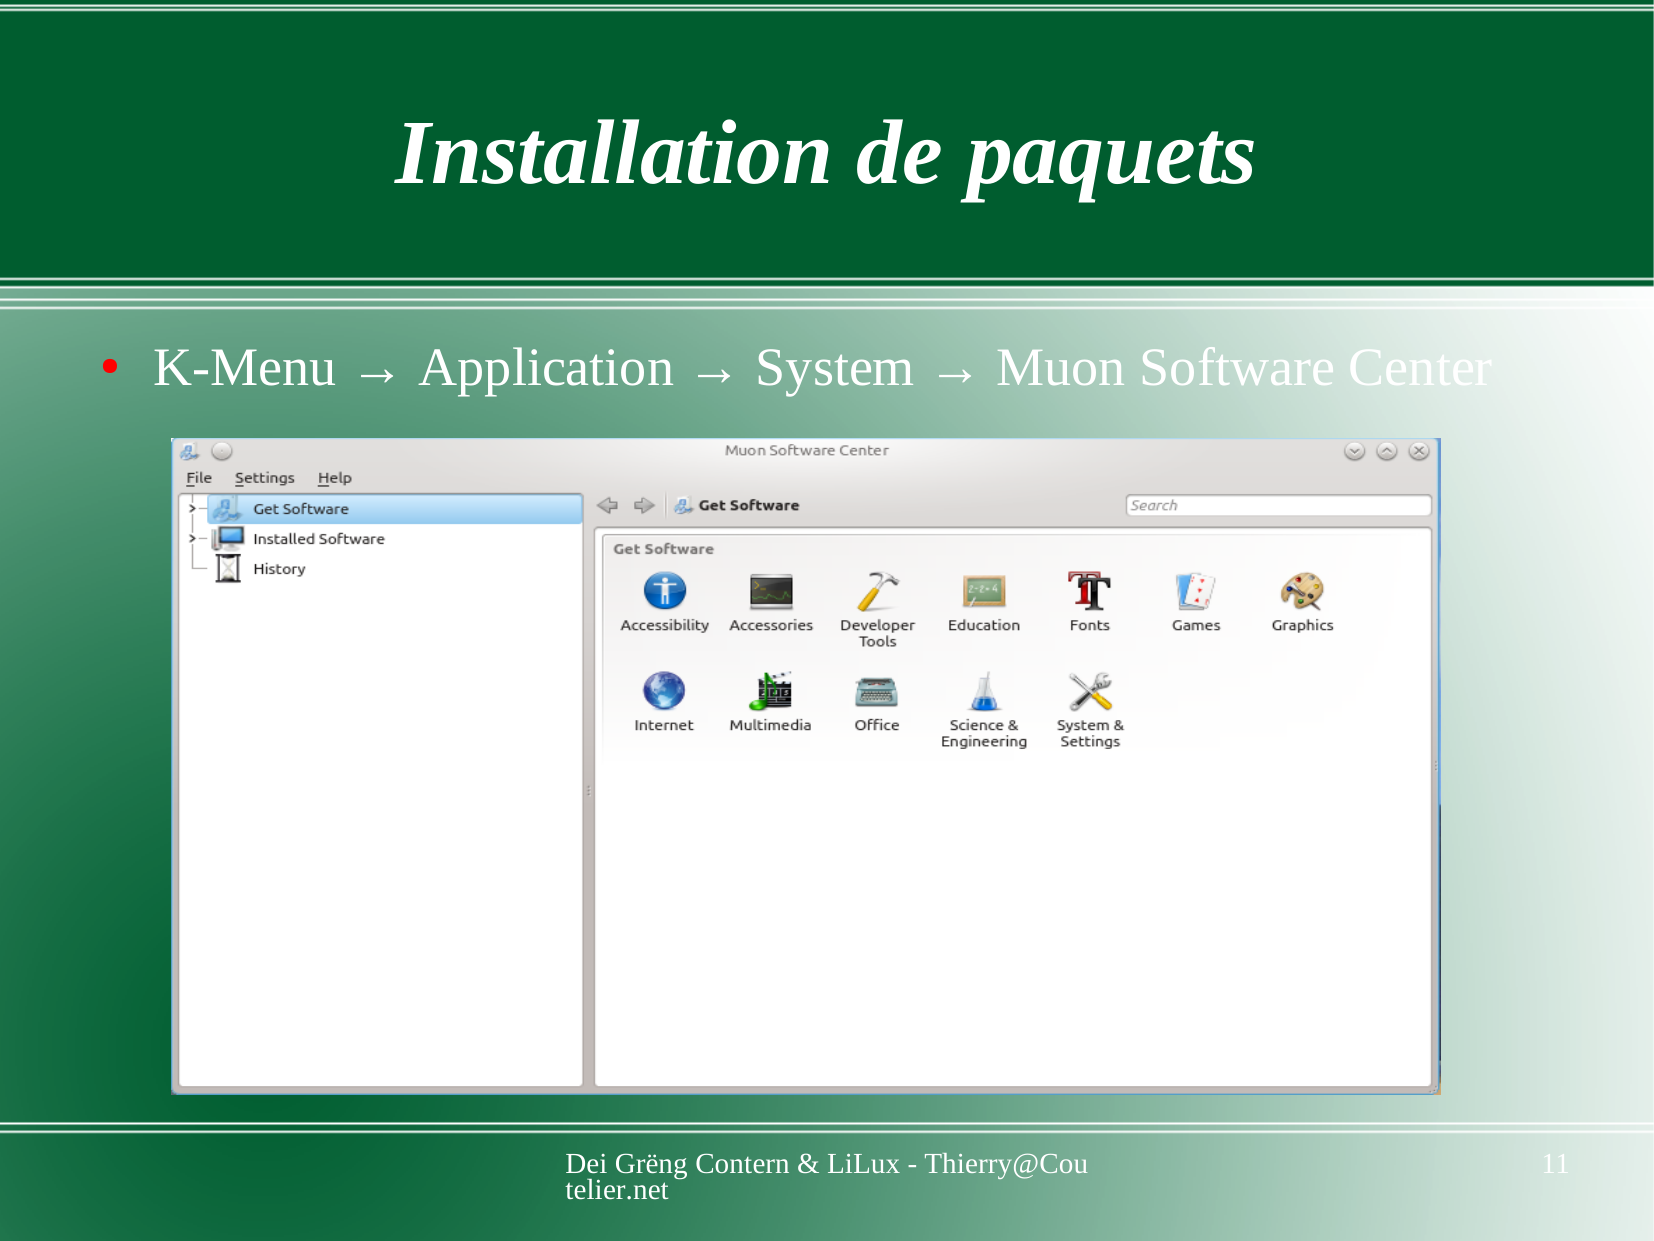

# Installation de paquets
K-Menu → Application → System → Muon Software Center
Dei Grëng Contern & LiLux - Thierry@Coutelier.net
11